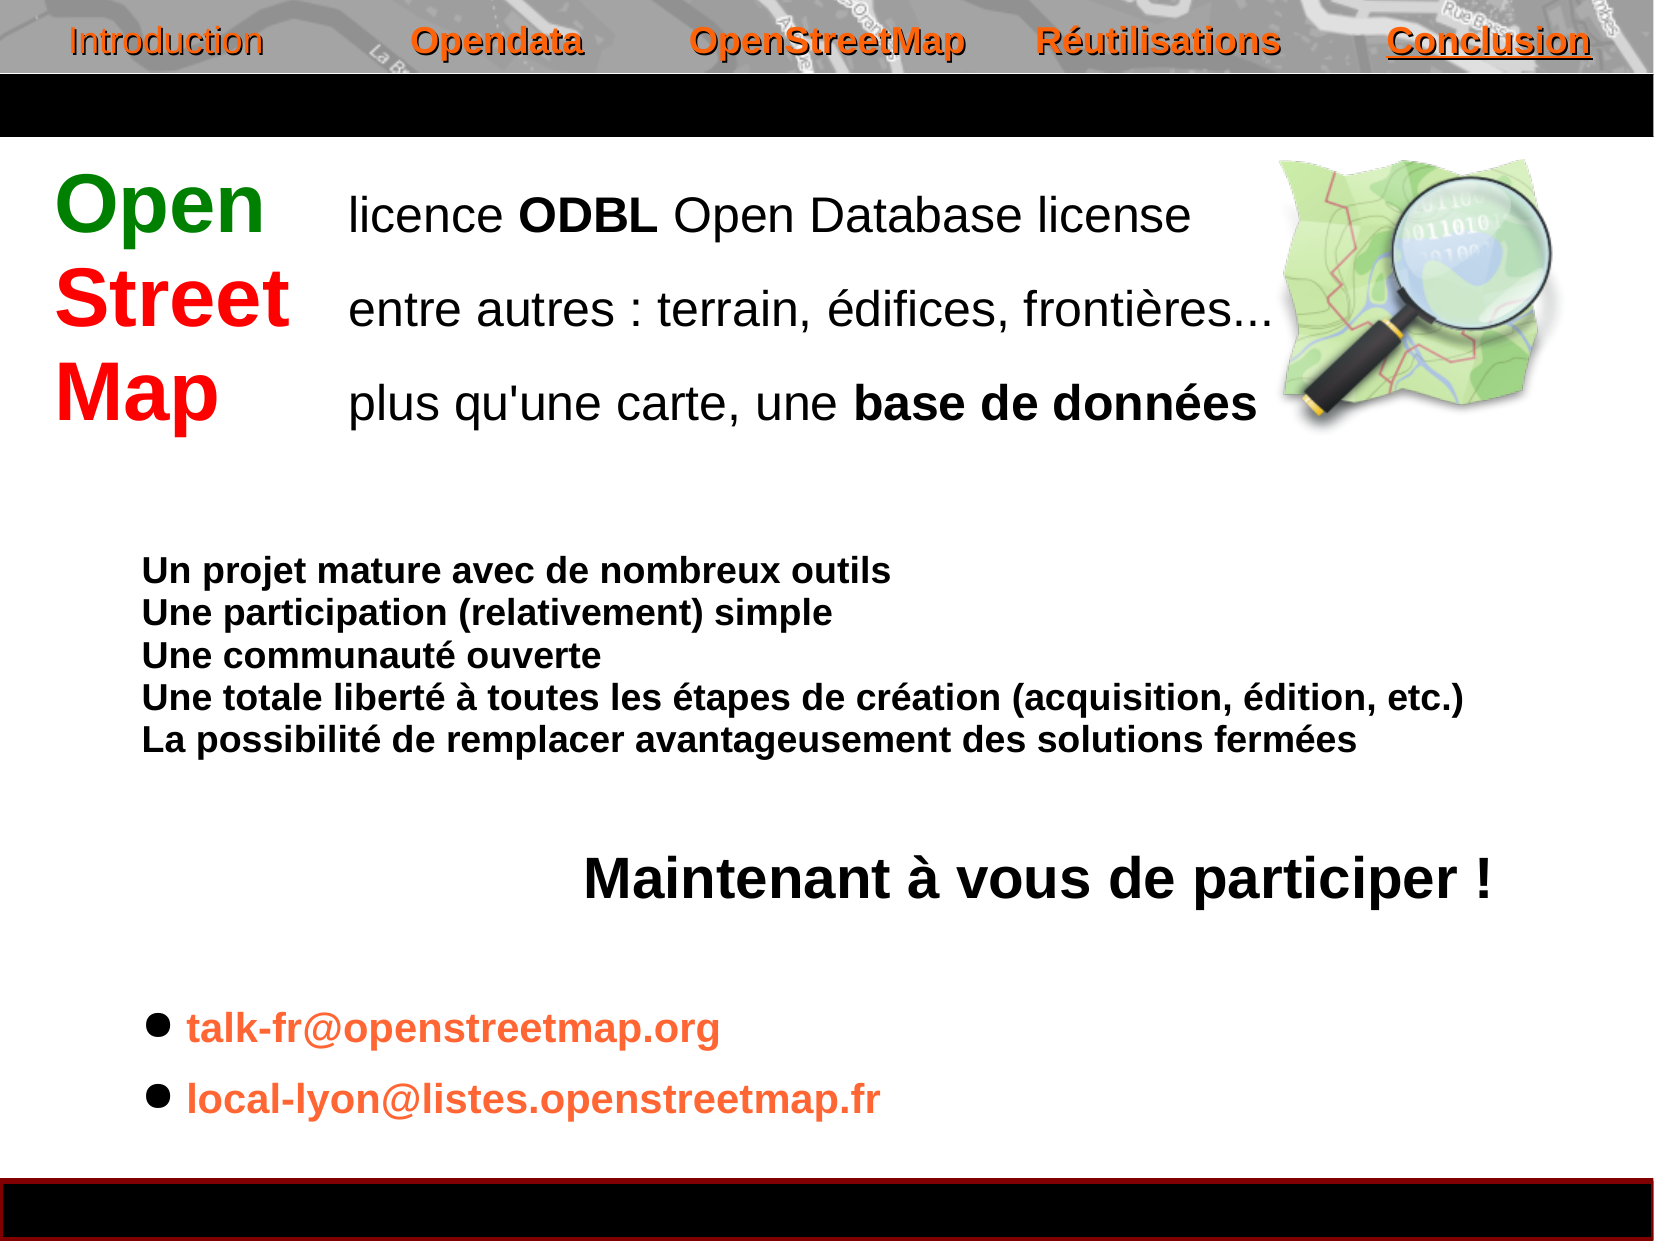

| Introduction | Opendata | OpenStreetMap | Réutilisations | Conclusion |
| --- | --- | --- | --- | --- |
Open		licence ODBL Open Database license
Street	entre autres : terrain, édifices, frontières...
Map		plus qu'une carte, une base de données
| | | | |
| --- | --- | --- | --- |
Un projet mature avec de nombreux outils
Une participation (relativement) simple
Une communauté ouverte
Une totale liberté à toutes les étapes de création (acquisition, édition, etc.)
La possibilité de remplacer avantageusement des solutions fermées
						Maintenant à vous de participer !
 talk-fr@openstreetmap.org
 local-lyon@listes.openstreetmap.fr